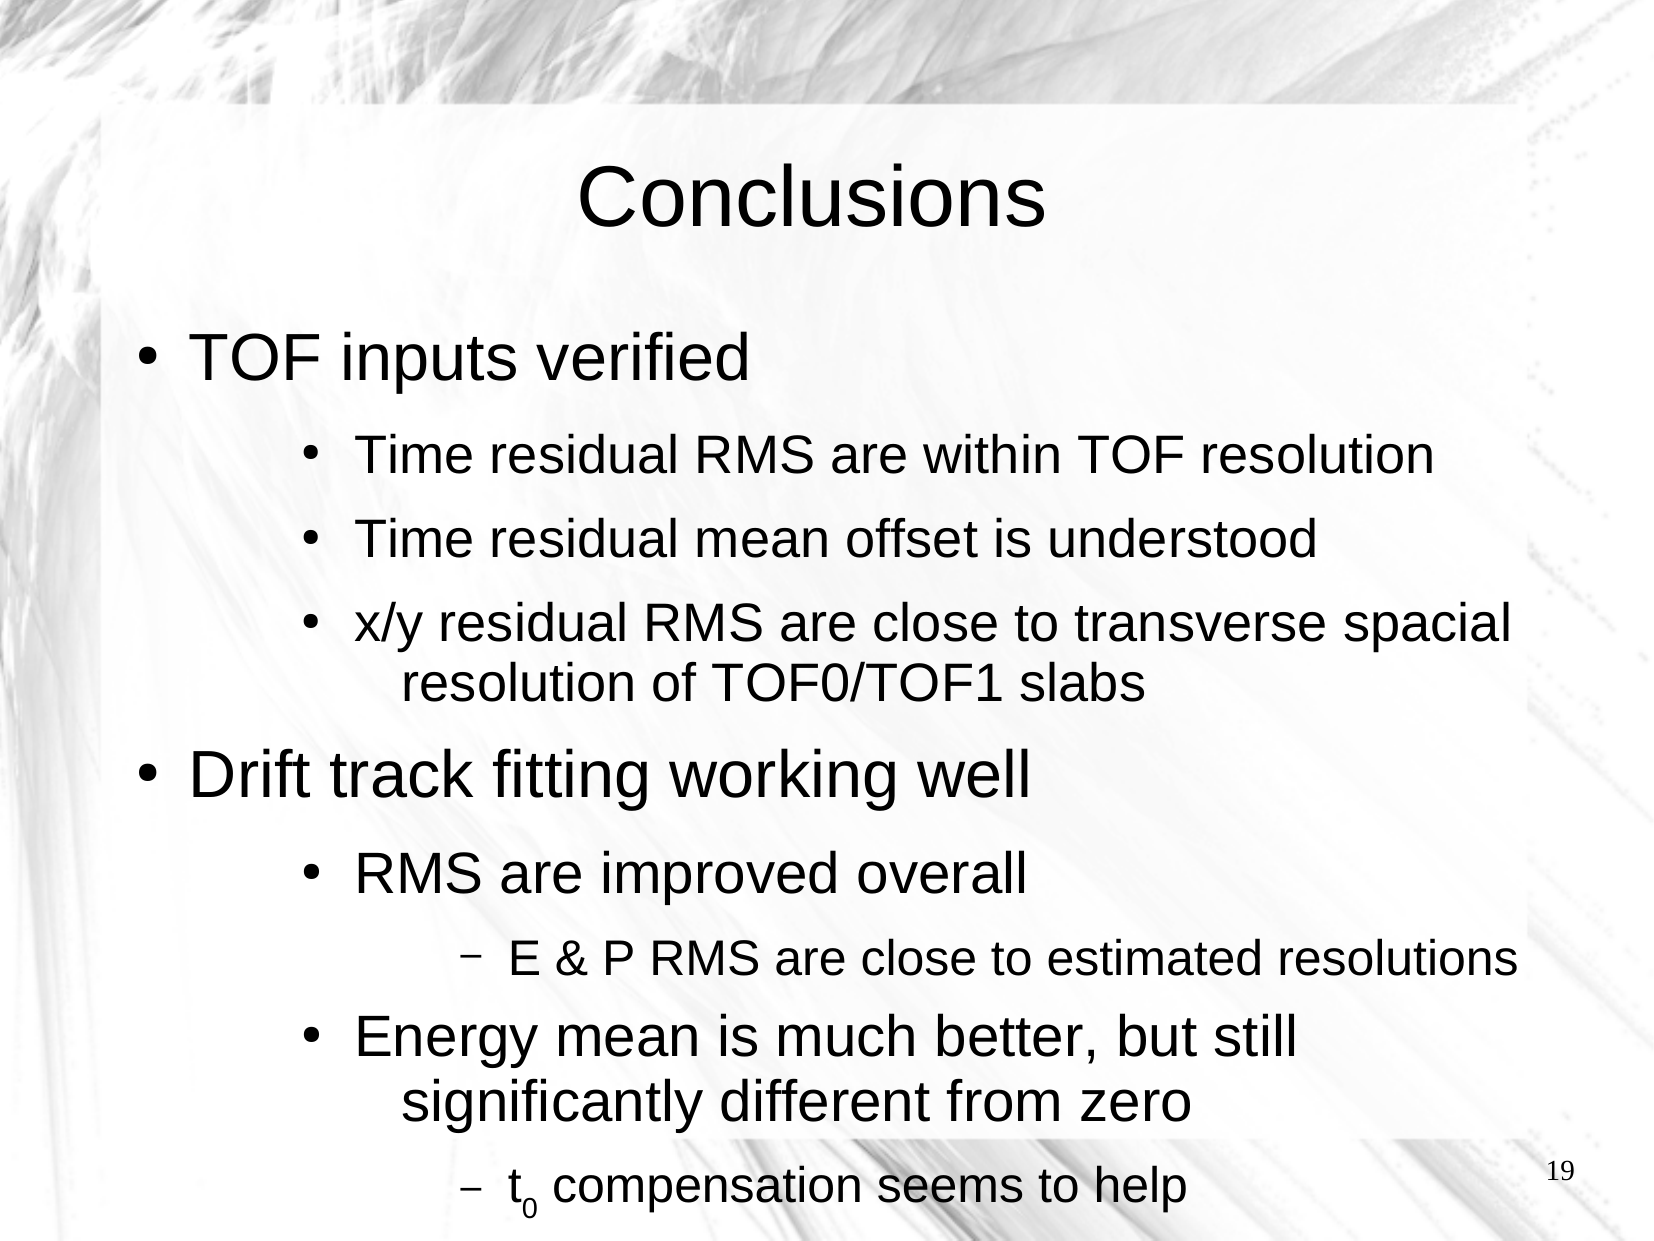

# Conclusions
TOF inputs verified
Time residual RMS are within TOF resolution
Time residual mean offset is understood
x/y residual RMS are close to transverse spacial resolution of TOF0/TOF1 slabs
Drift track fitting working well
RMS are improved overall
E & P RMS are close to estimated resolutions
Energy mean is much better, but still significantly different from zero
t0 compensation seems to help
19